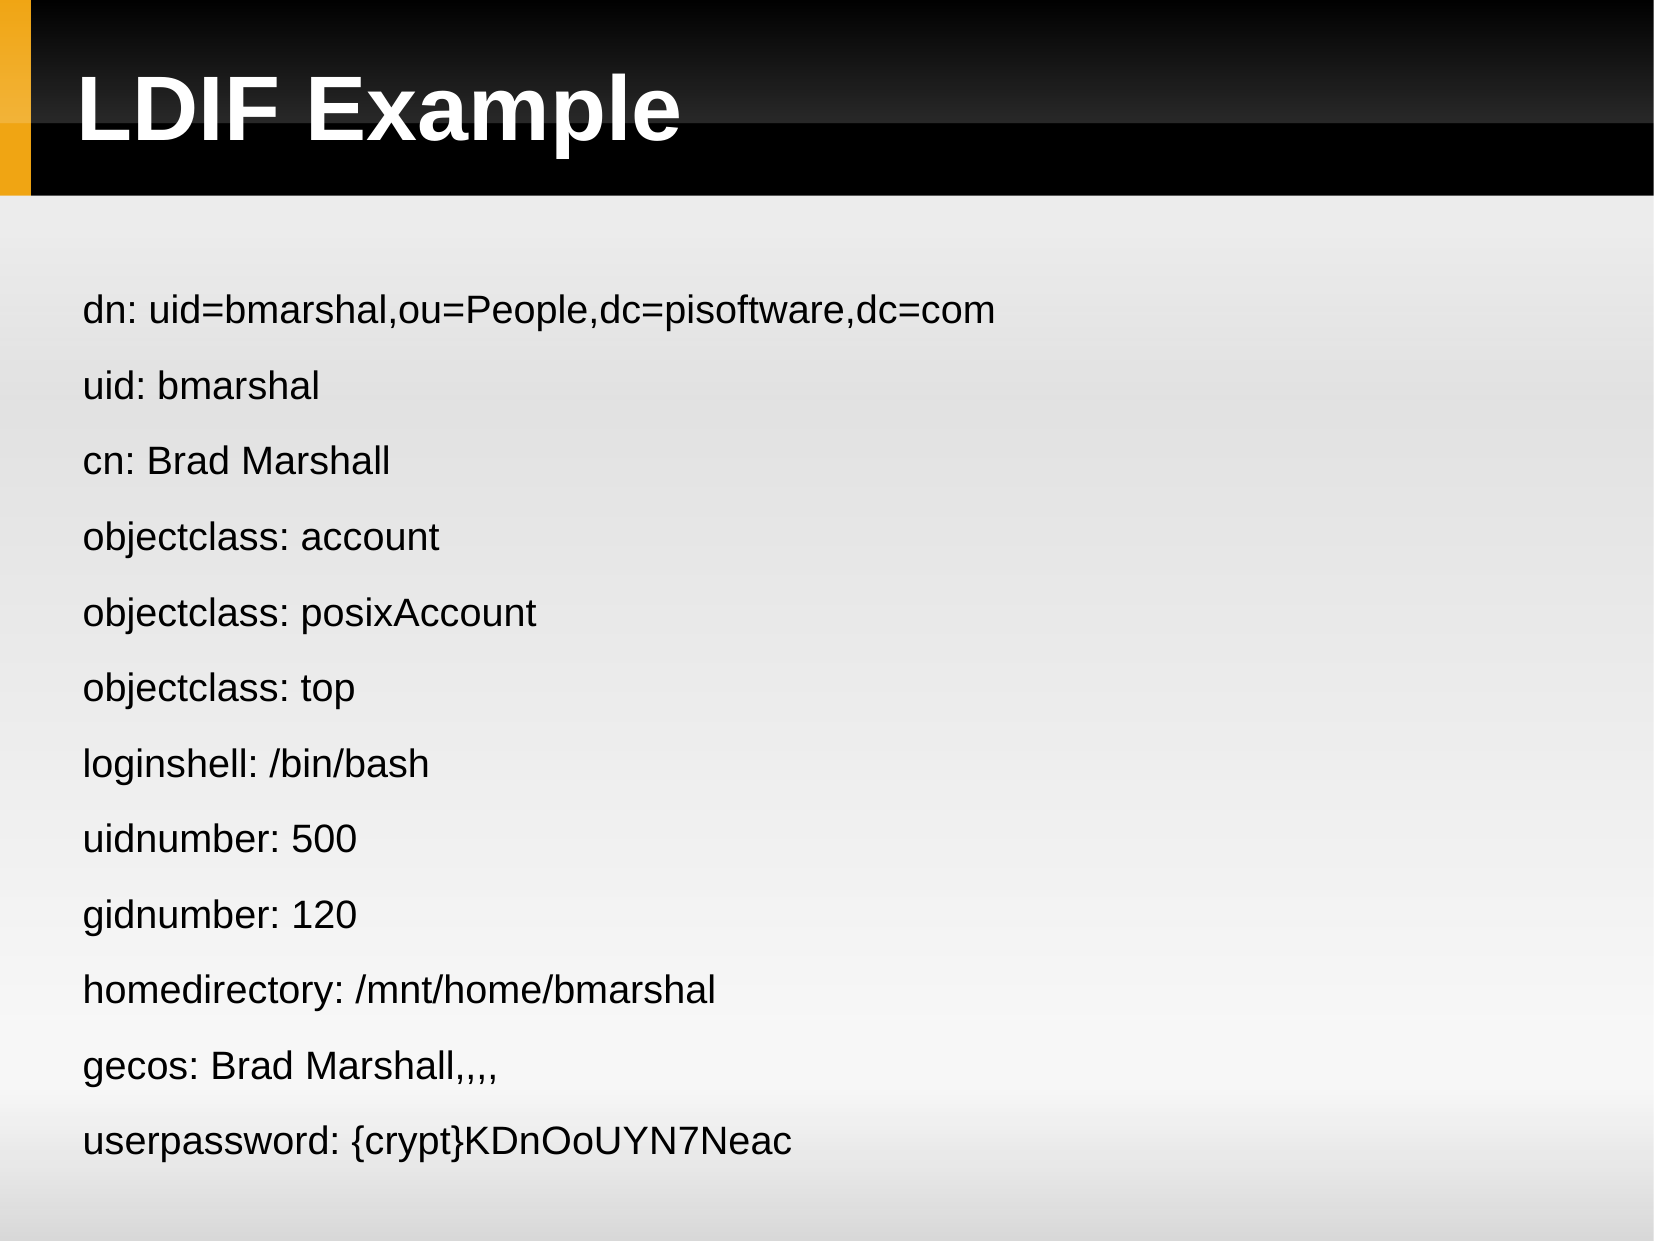

# LDIF Example
dn: uid=bmarshal,ou=People,dc=pisoftware,dc=com
uid: bmarshal
cn: Brad Marshall
objectclass: account
objectclass: posixAccount
objectclass: top
loginshell: /bin/bash
uidnumber: 500
gidnumber: 120
homedirectory: /mnt/home/bmarshal
gecos: Brad Marshall,,,,
userpassword: {crypt}KDnOoUYN7Neac